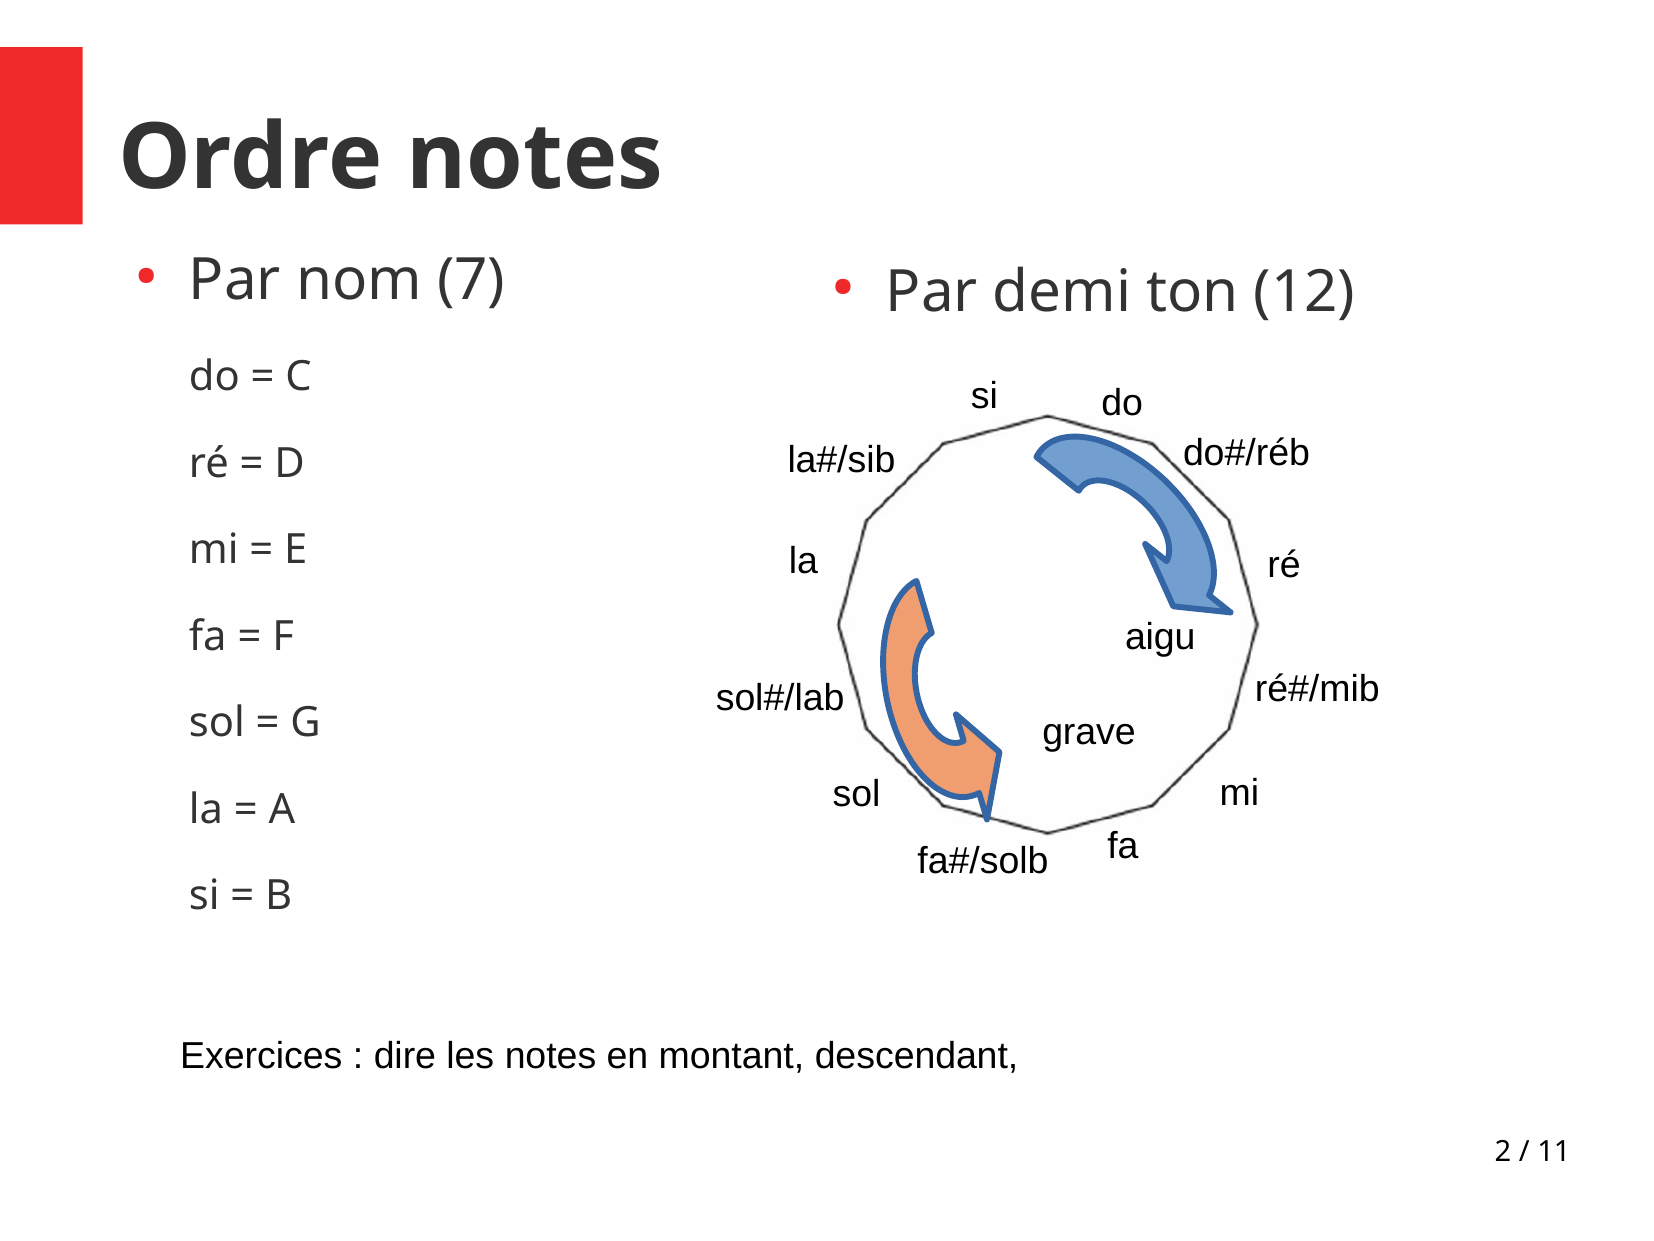

# Ordre notes
Par nom (7)
do = C
ré = D
mi = E
fa = F
sol = G
la = A
si = B
Par demi ton (12)
si
do
do#/réb
la#/sib
la
ré
aigu
ré#/mib
sol#/lab
grave
mi
sol
fa
fa#/solb
Exercices : dire les notes en montant, descendant,
2